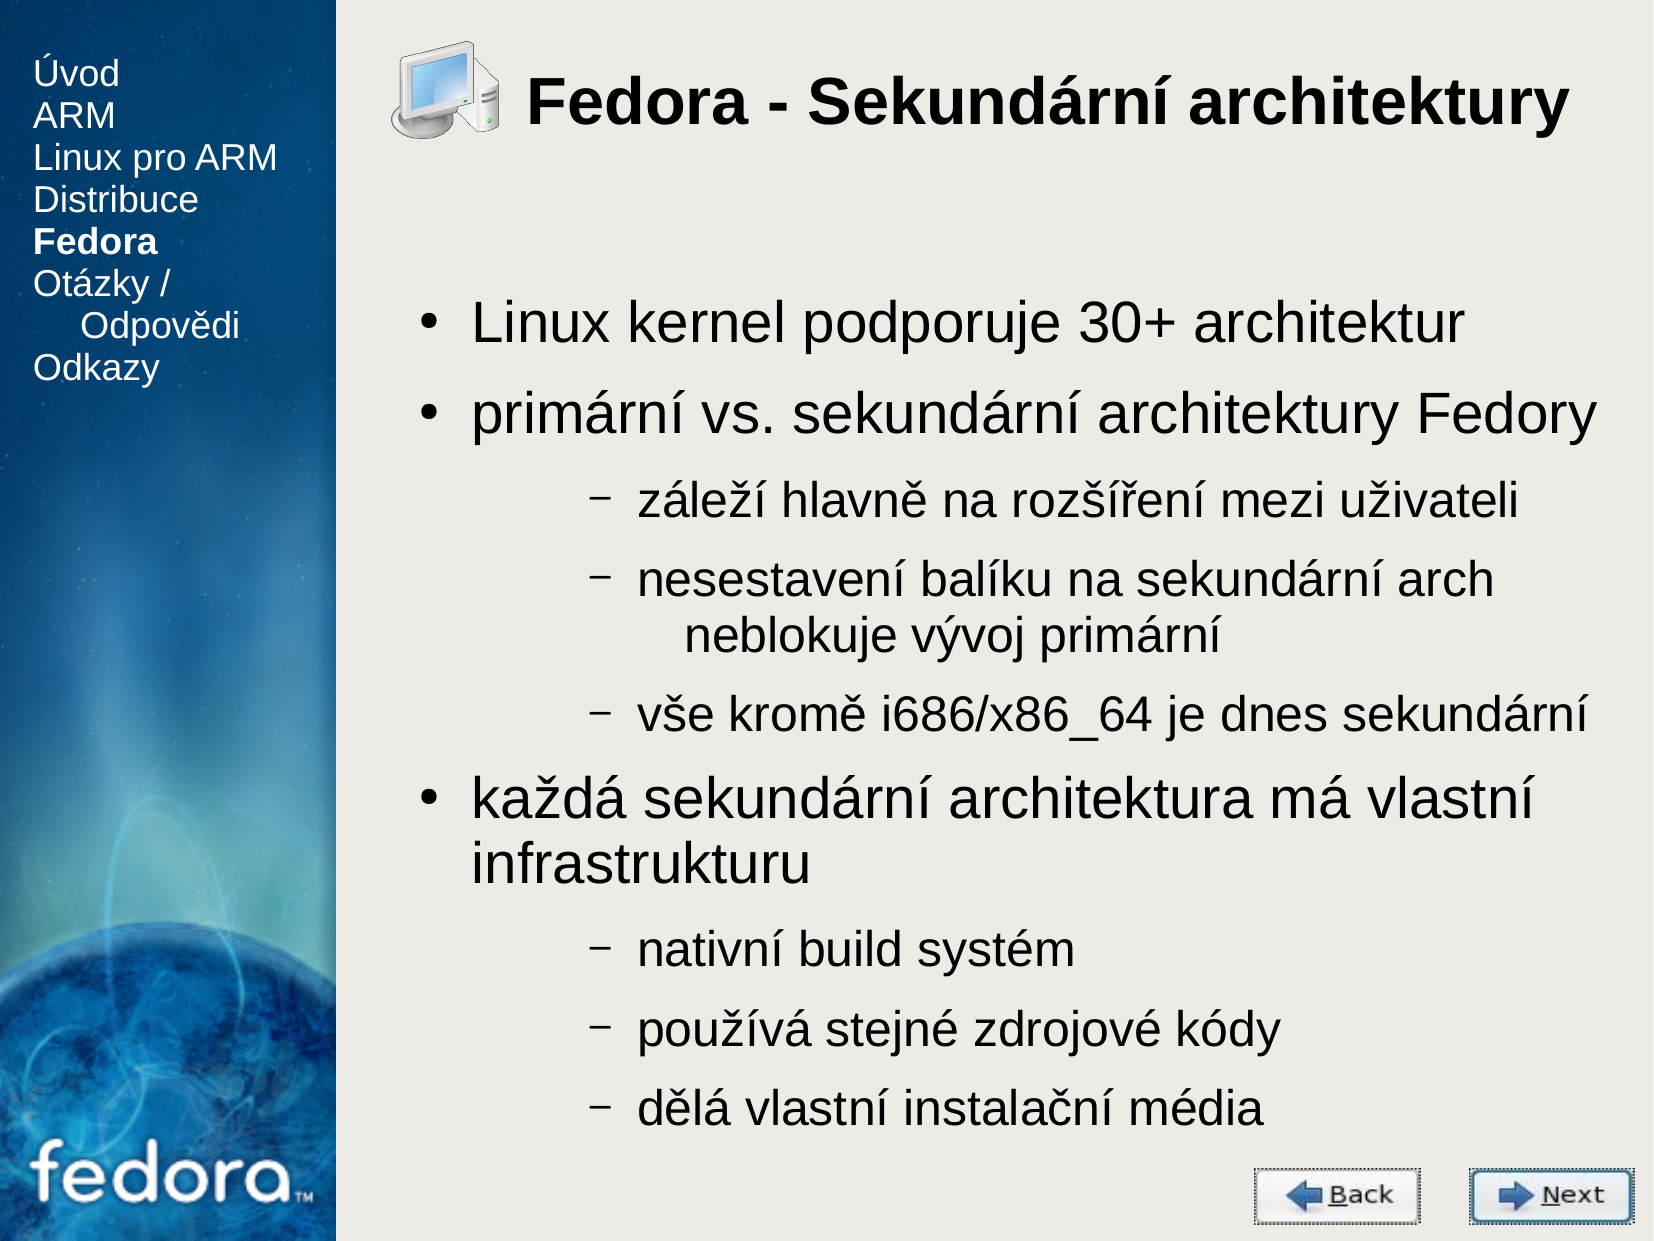

Úvod
ARM
Linux pro ARM
Distribuce
Fedora
Otázky / Odpovědi
Odkazy
# Agenda
Fedora - Sekundární architektury
Linux kernel podporuje 30+ architektur
primární vs. sekundární architektury Fedory
záleží hlavně na rozšíření mezi uživateli
nesestavení balíku na sekundární arch neblokuje vývoj primární
vše kromě i686/x86_64 je dnes sekundární
každá sekundární architektura má vlastní infrastrukturu
nativní build systém
používá stejné zdrojové kódy
dělá vlastní instalační média